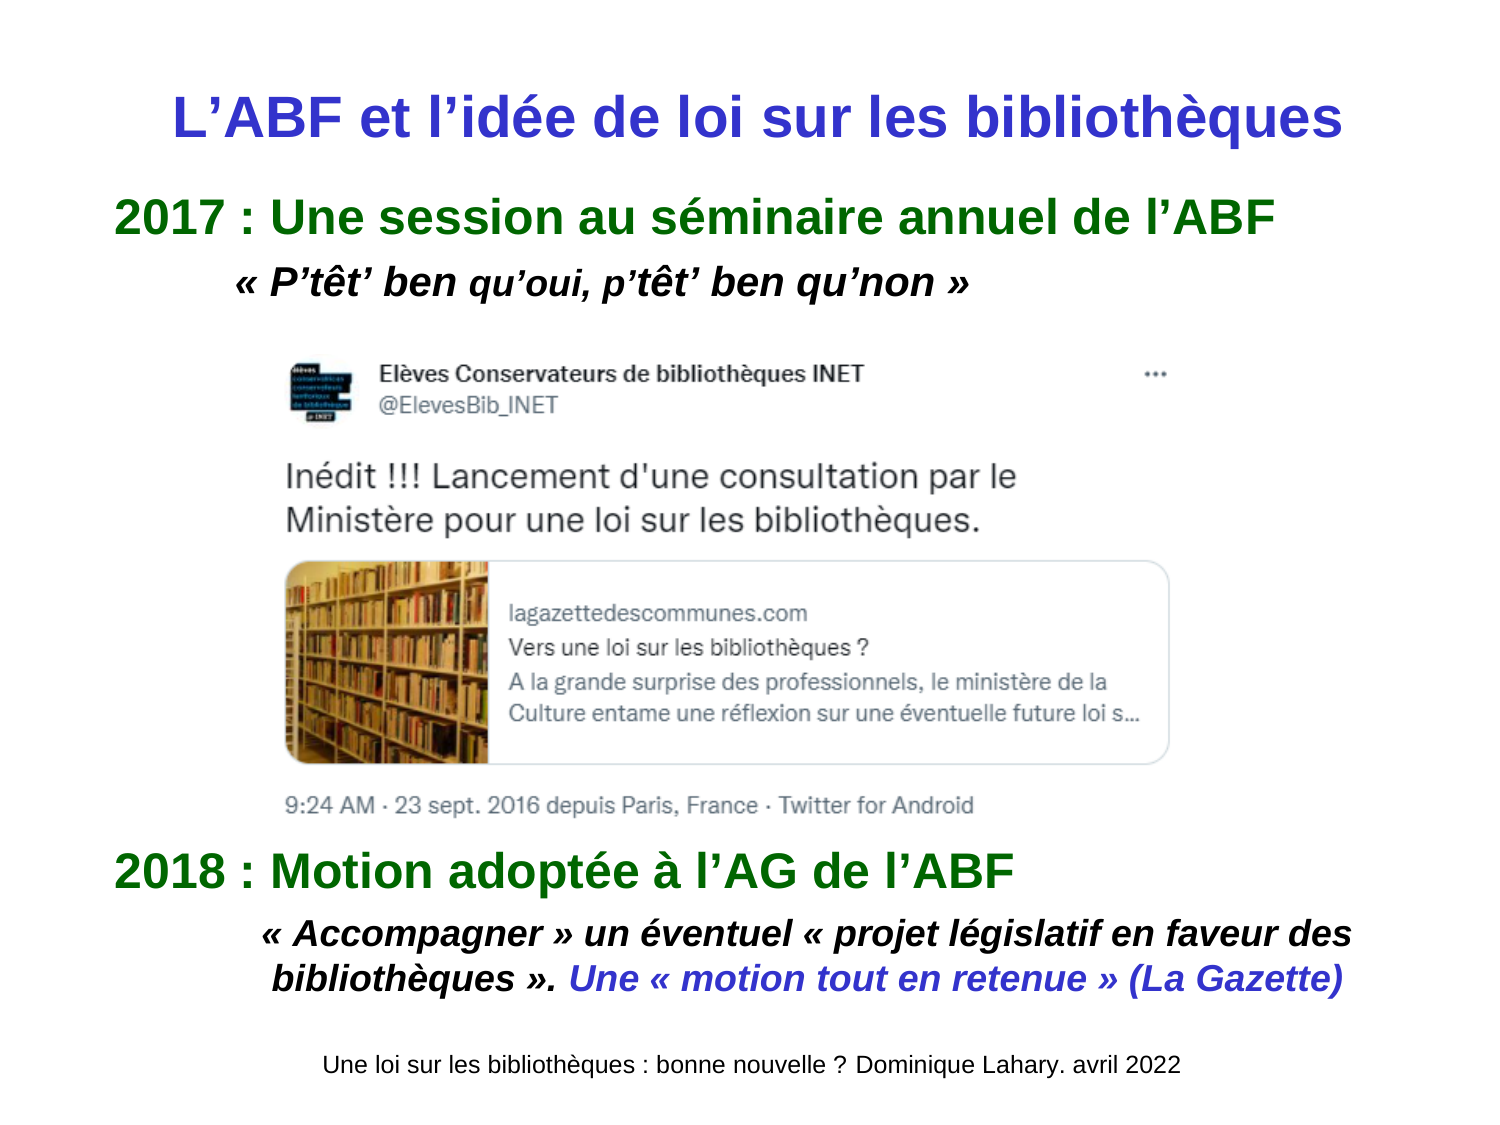

# L’ABF et l’idée de loi sur les bibliothèques
2017 : Une session au séminaire annuel de l’ABF
	 « P’têt’ ben qu’oui, p’têt’ ben qu’non »
2018 : Motion adoptée à l’AG de l’ABF
	 « Accompagner » un éventuel « projet législatif en faveur des
 bibliothèques ». Une « motion tout en retenue » (La Gazette)
Une loi sur les bibliothèques : bonne nouvelle ? Dominique Lahary. avril 2022